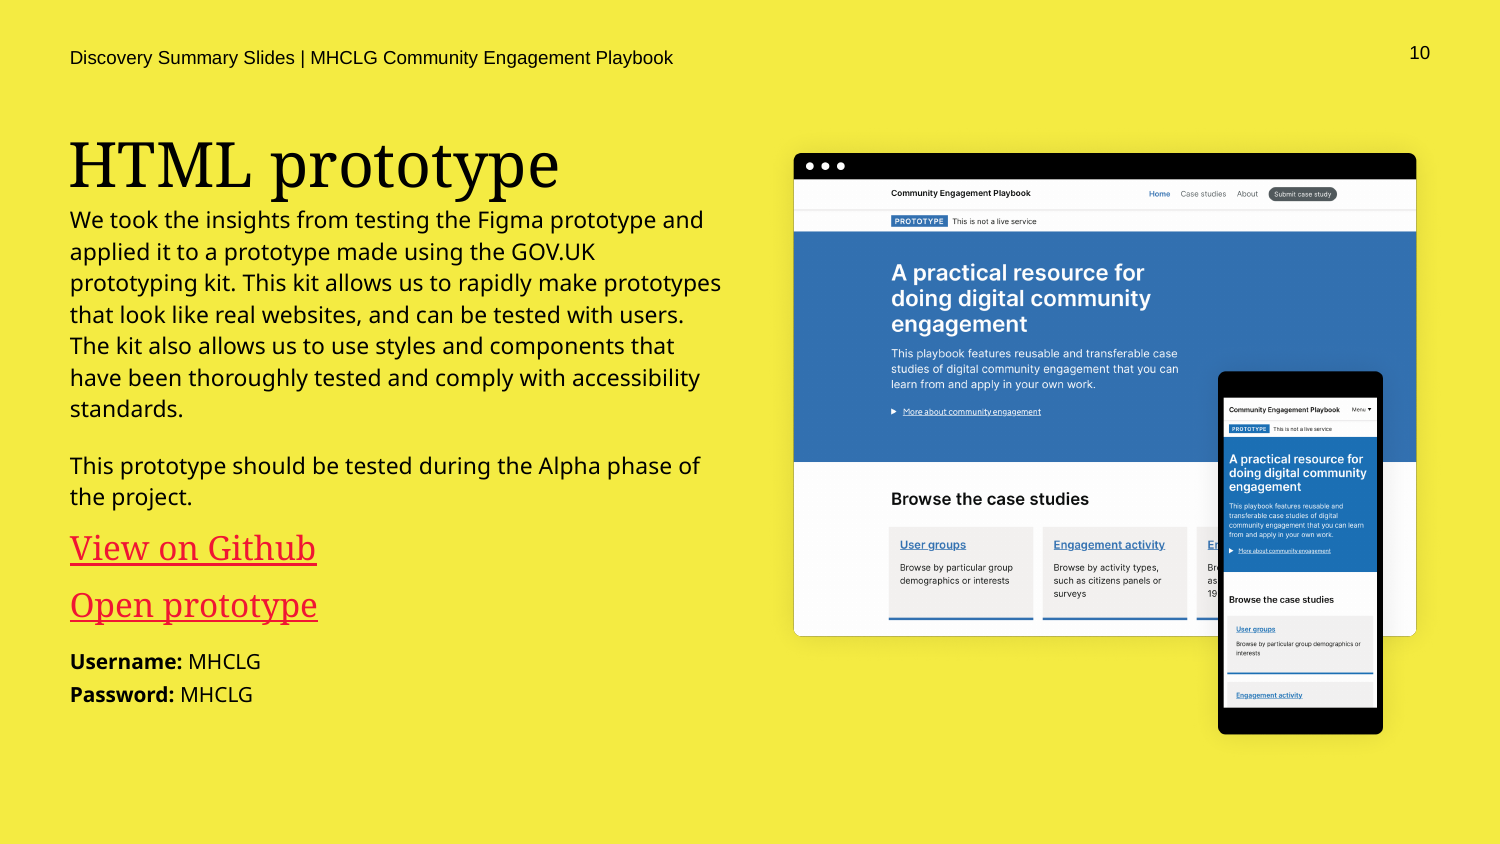

10
Discovery Summary Slides | MHCLG Community Engagement Playbook
HTML prototype
We took the insights from testing the Figma prototype and applied it to a prototype made using the GOV.UK prototyping kit. This kit allows us to rapidly make prototypes that look like real websites, and can be tested with users. The kit also allows us to use styles and components that have been thoroughly tested and comply with accessibility standards.
This prototype should be tested during the Alpha phase of the project.
View on Github
Open prototype
Username: MHCLG
Password: MHCLG